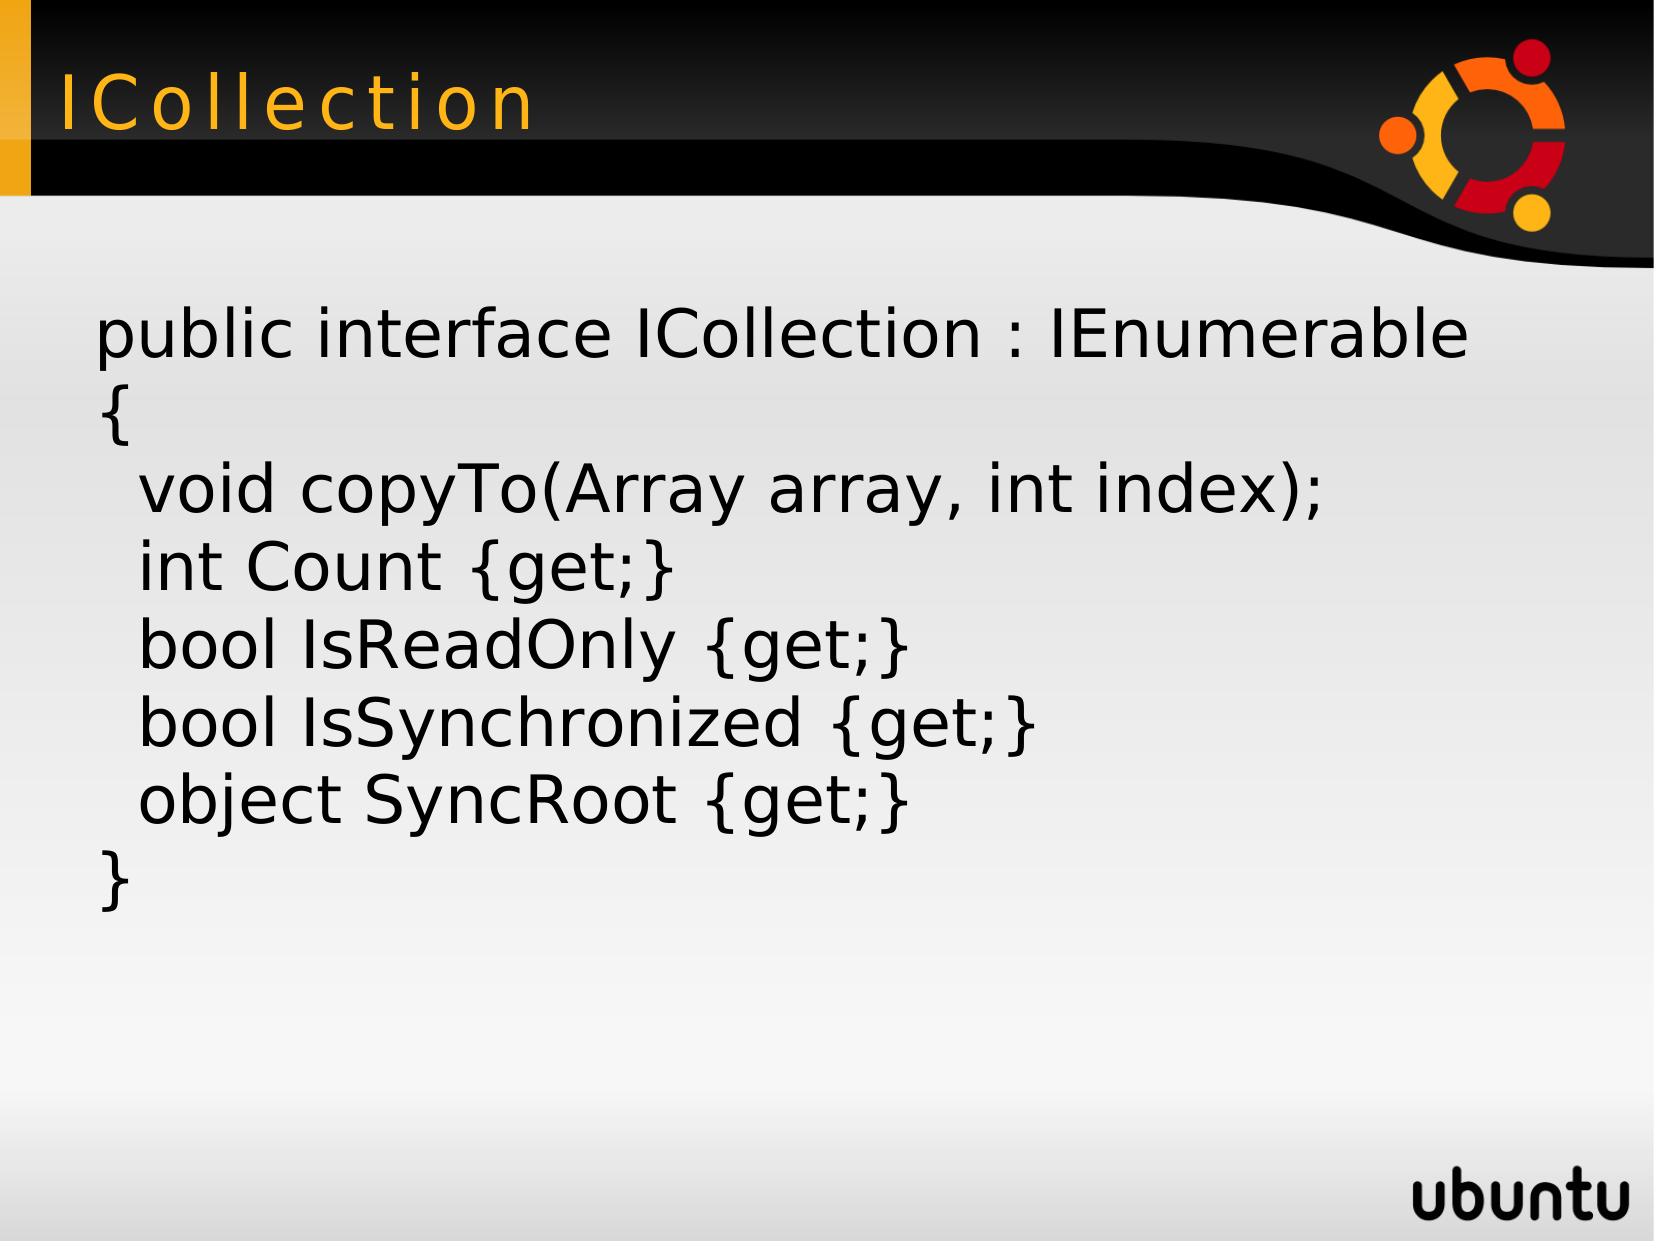

# ICollection
public interface ICollection : IEnumerable
{
 void copyTo(Array array, int index);
 int Count {get;}
 bool IsReadOnly {get;}
 bool IsSynchronized {get;}
 object SyncRoot {get;}
}